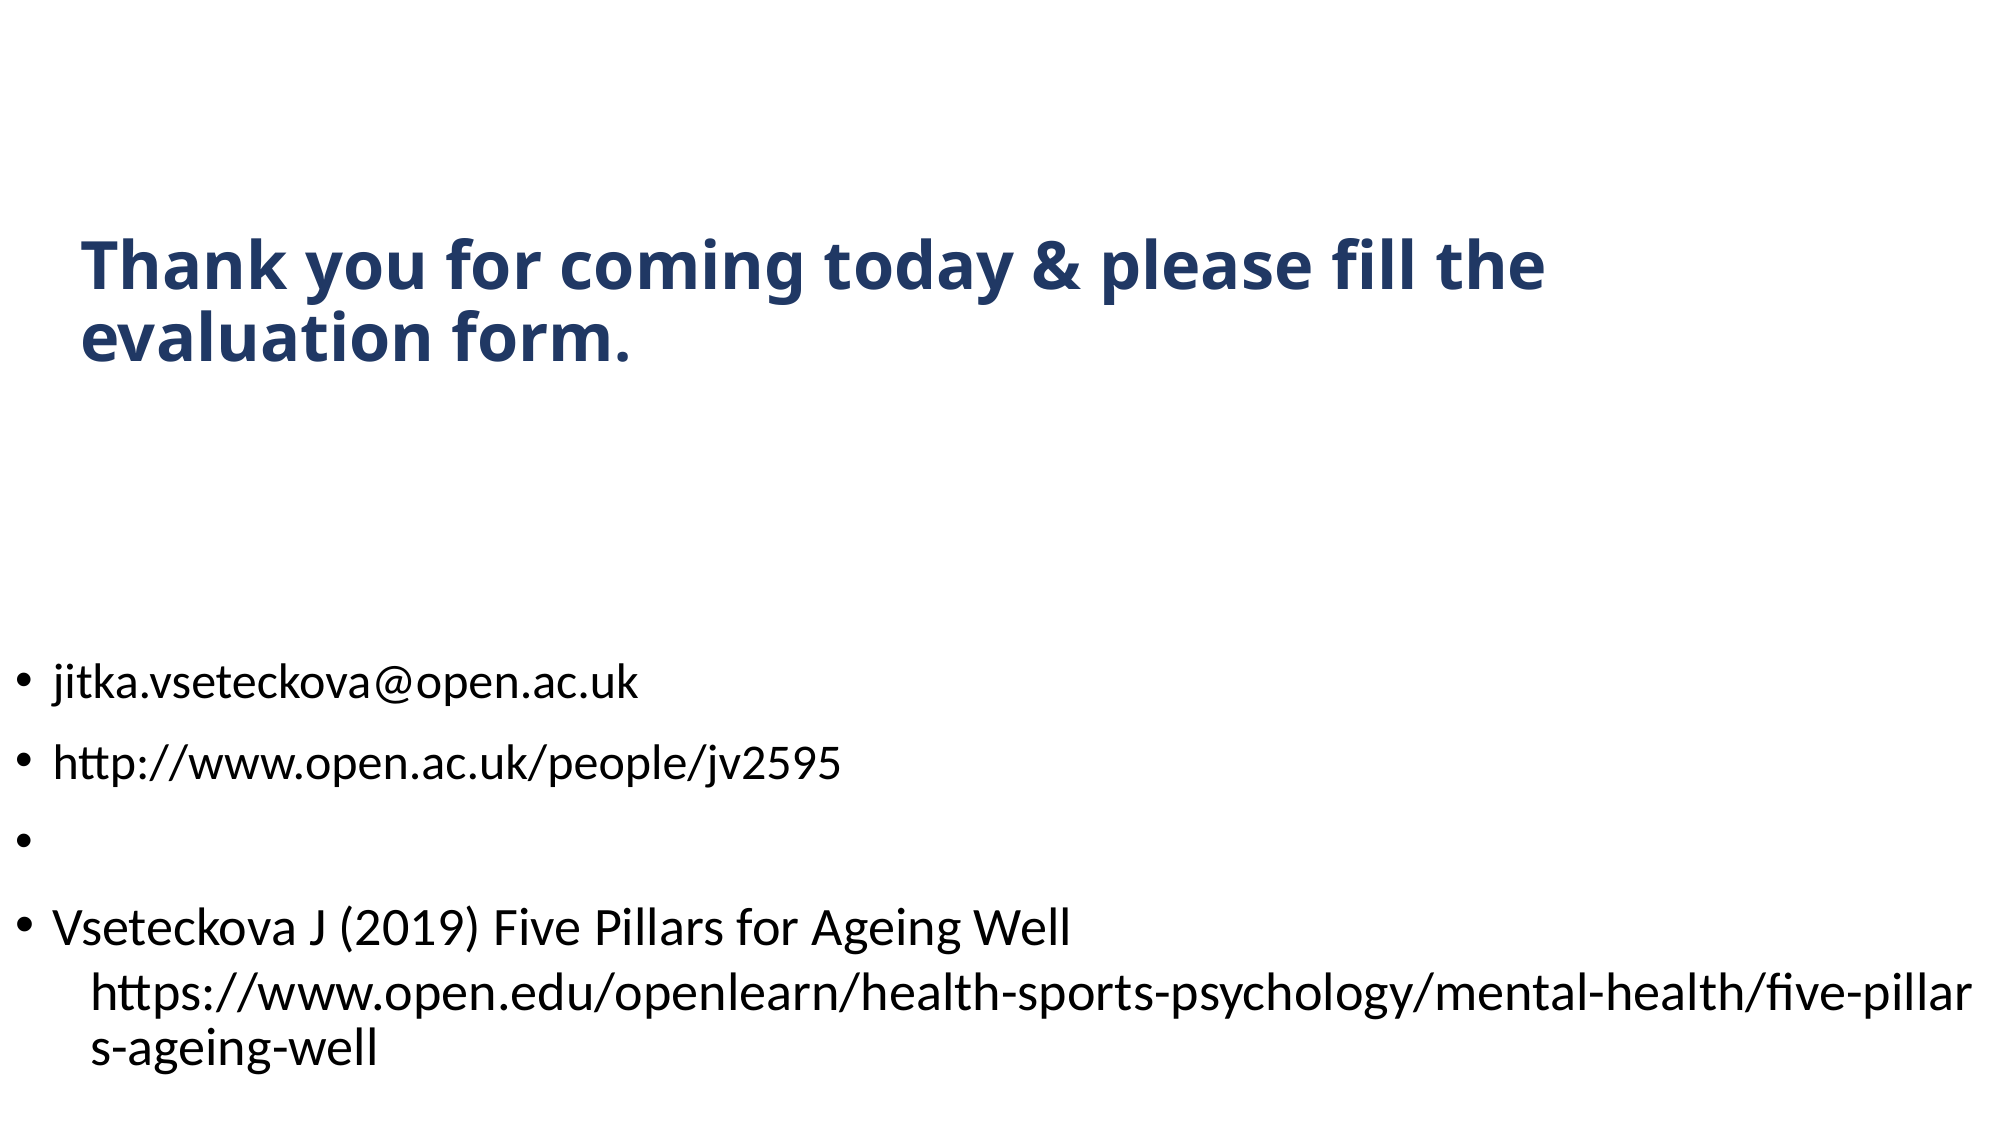

# Thank you for coming today & please fill the evaluation form.
jitka.vseteckova@open.ac.uk
http://www.open.ac.uk/people/jv2595
Vseteckova J (2019) Five Pillars for Ageing Well https://www.open.edu/openlearn/health-sports-psychology/mental-health/five-pillars-ageing-well